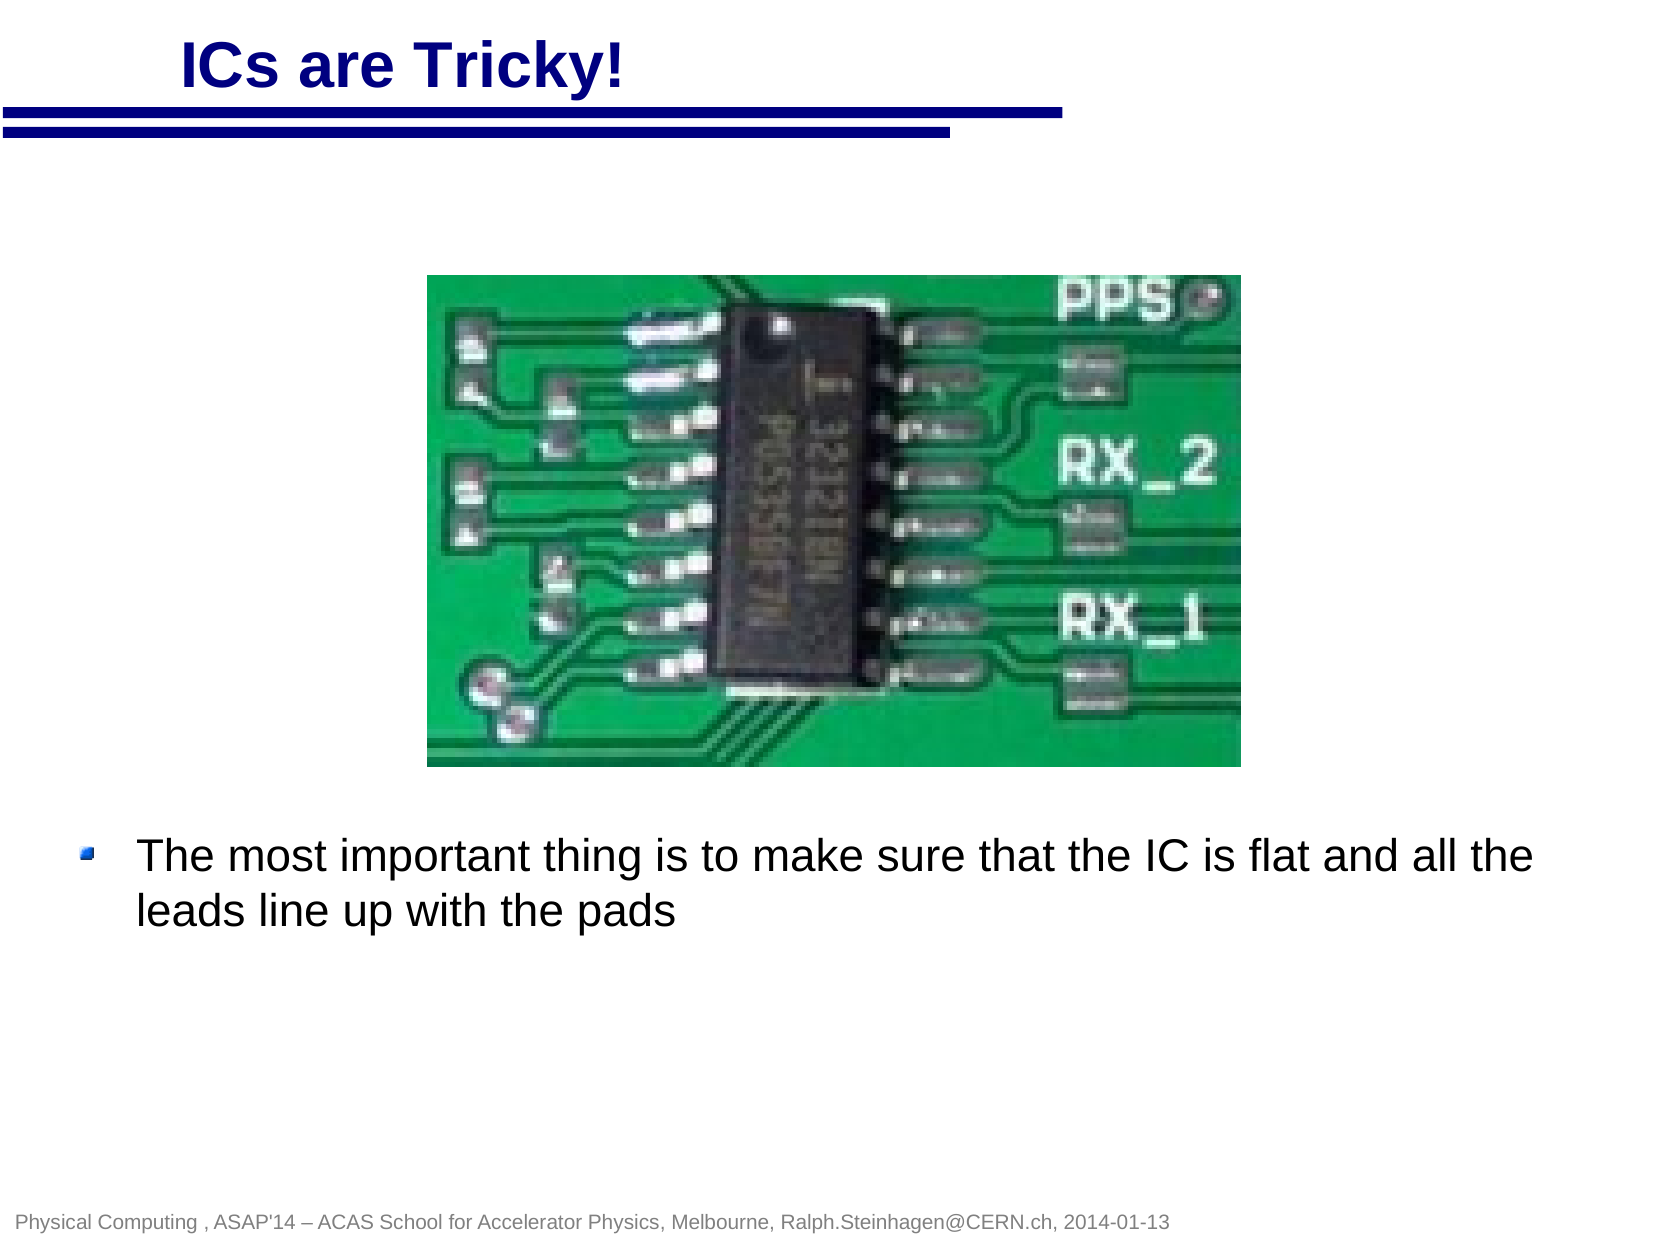

# ICs are Tricky!
The most important thing is to make sure that the IC is flat and all the leads line up with the pads